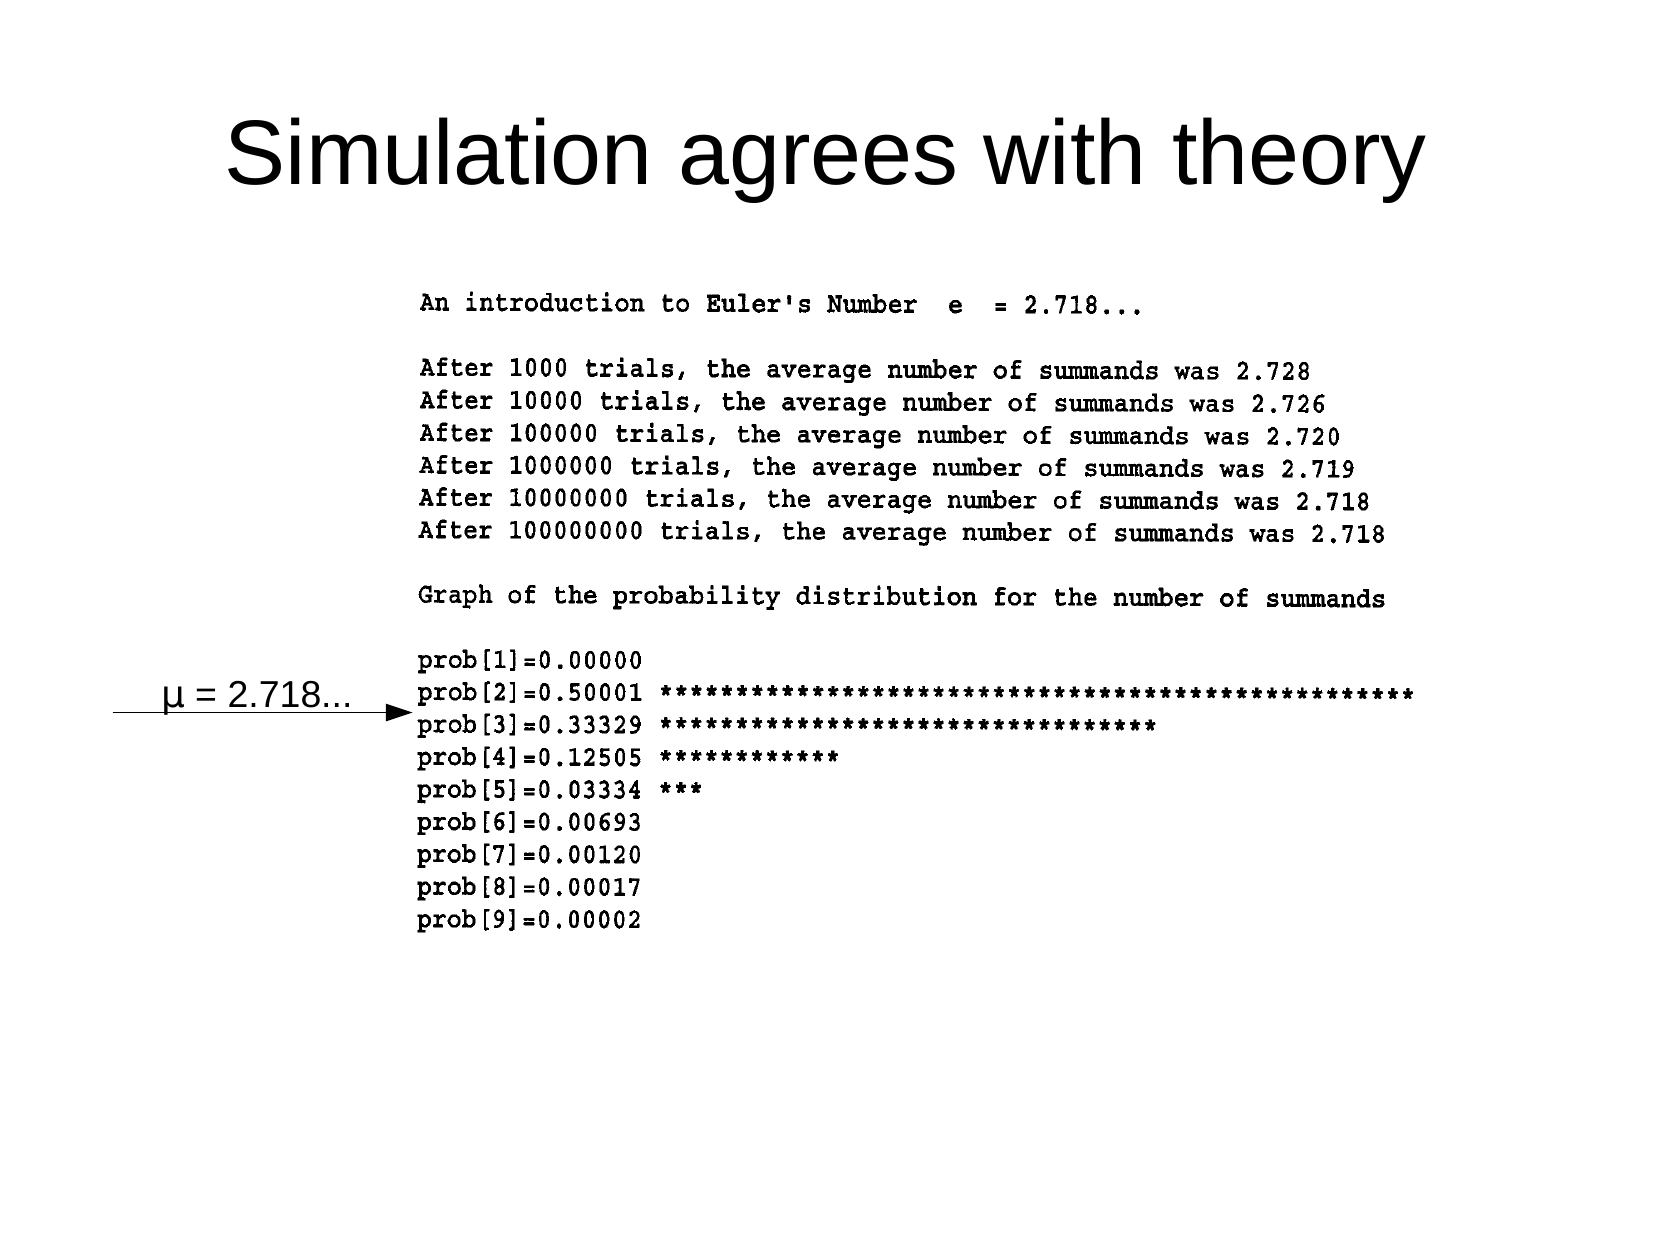

# Simulation agrees with theory
μ = 2.718...